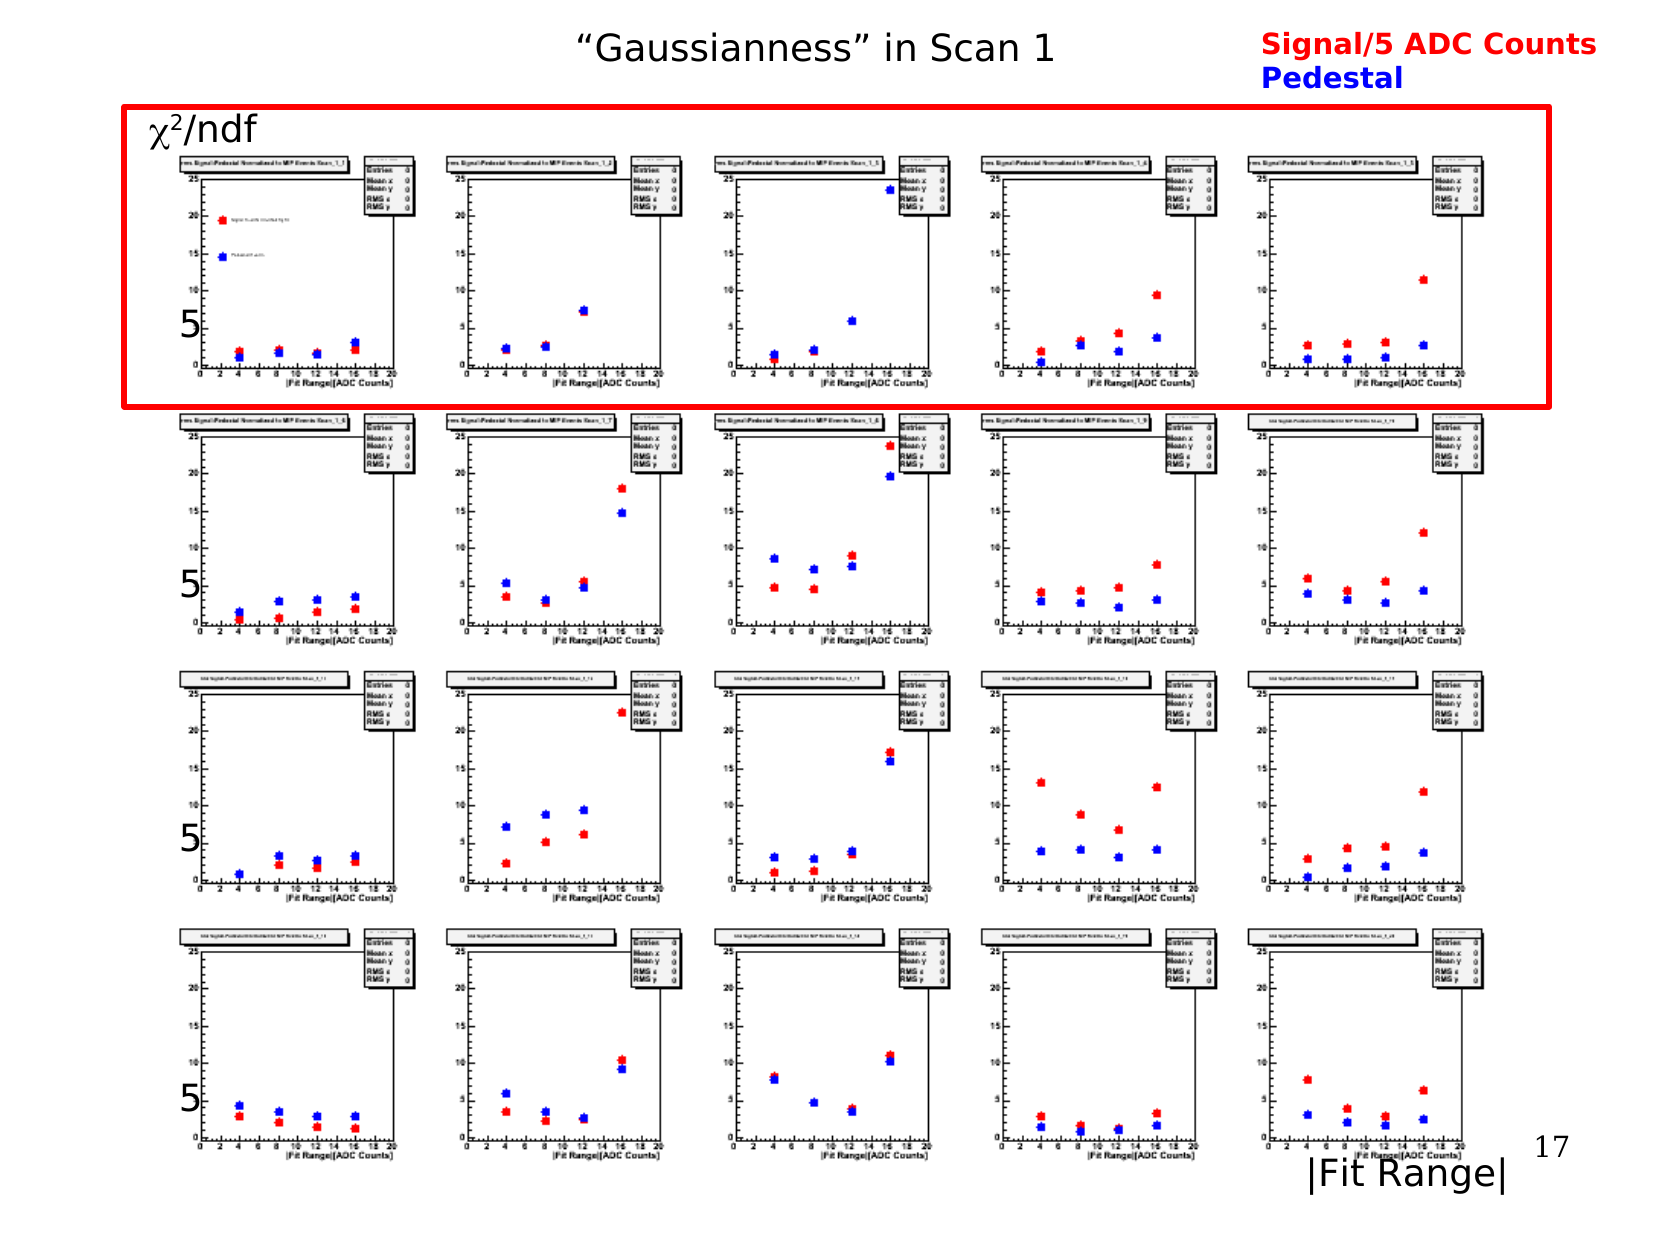

“Gaussianness” in Scan 1
Signal/5 ADC Counts
Pedestal
χ2/ndf
5
5
5
5
17
|Fit Range|